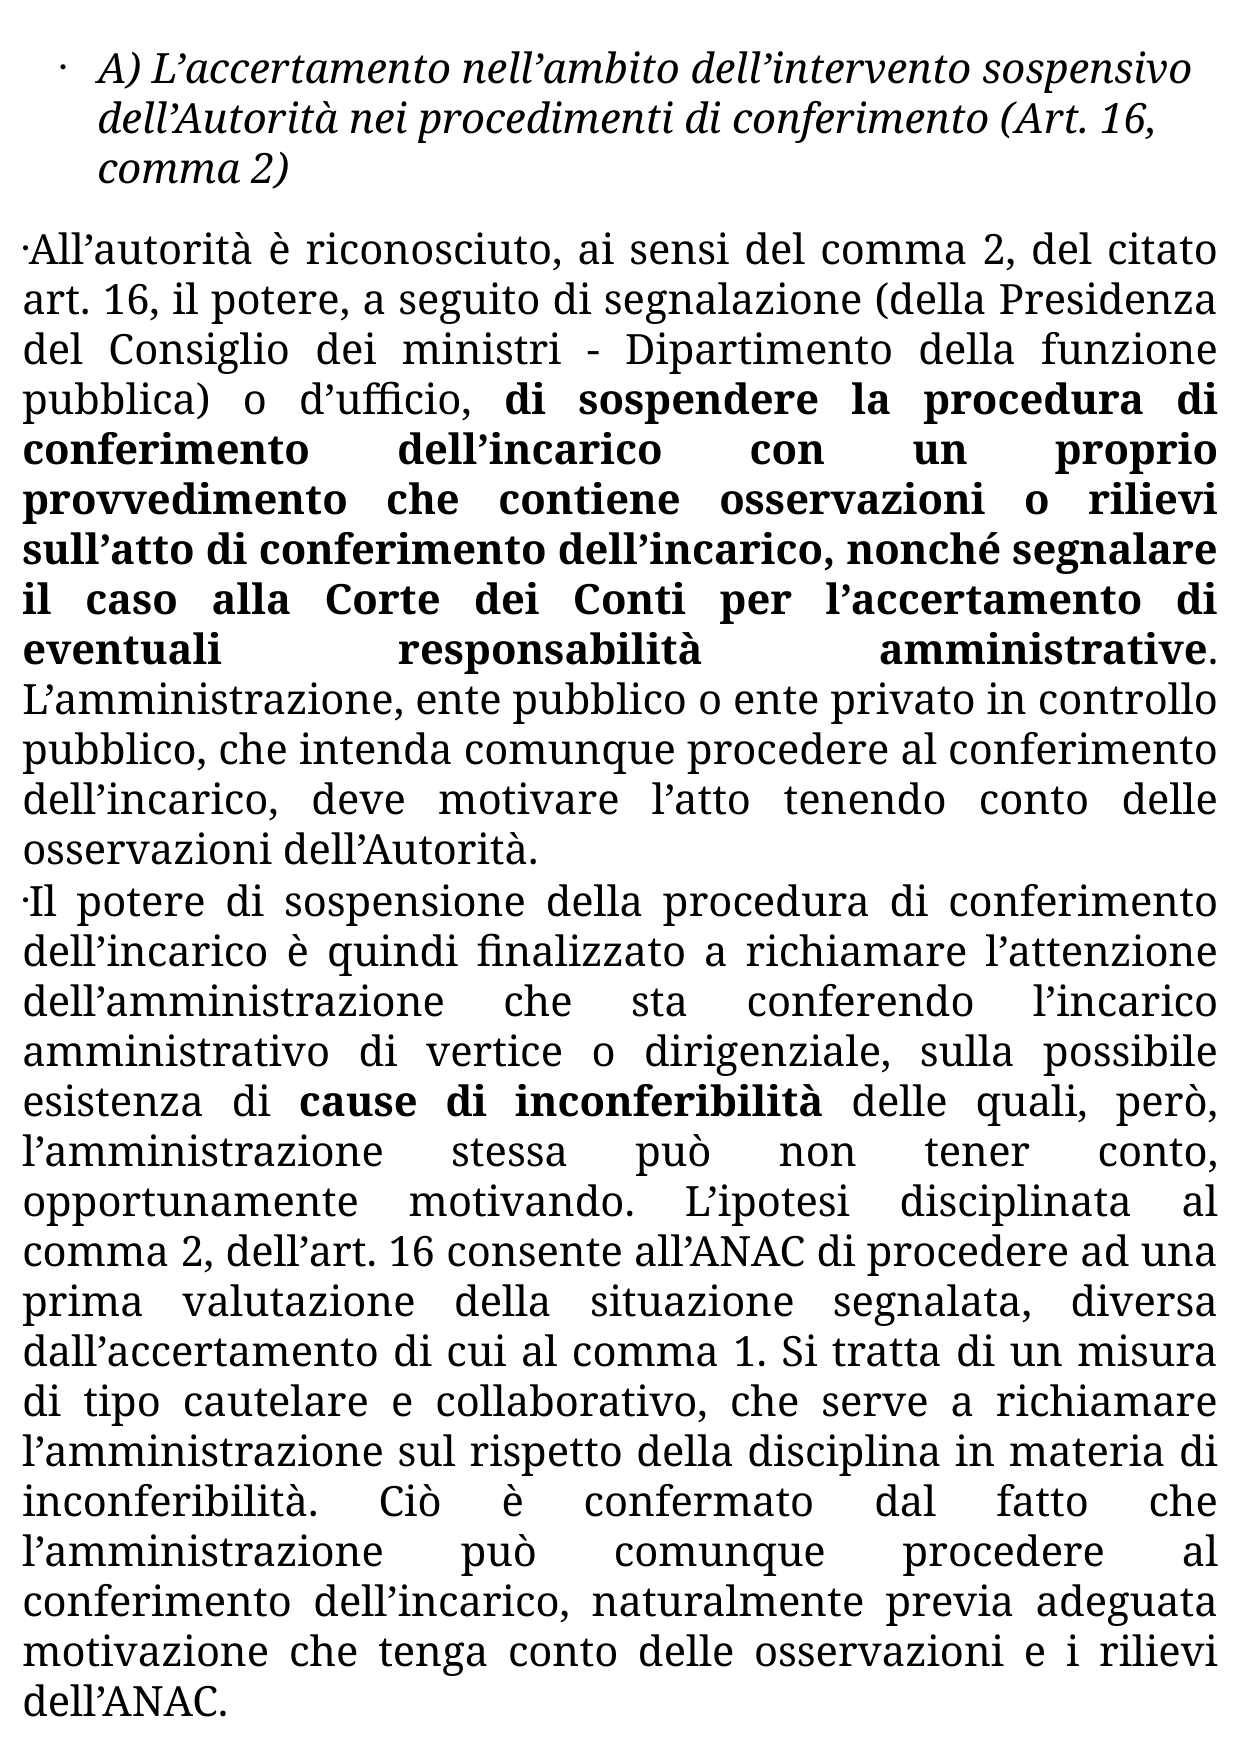

# A) L’accertamento nell’ambito dell’intervento sospensivo dell’Autorità nei procedimenti di conferimento (Art. 16, comma 2)
All’autorità è riconosciuto, ai sensi del comma 2, del citato art. 16, il potere, a seguito di segnalazione (della Presidenza del Consiglio dei ministri - Dipartimento della funzione pubblica) o d’ufficio, di sospendere la procedura di conferimento dell’incarico con un proprio provvedimento che contiene osservazioni o rilievi sull’atto di conferimento dell’incarico, nonché segnalare il caso alla Corte dei Conti per l’accertamento di eventuali responsabilità amministrative. L’amministrazione, ente pubblico o ente privato in controllo pubblico, che intenda comunque procedere al conferimento dell’incarico, deve motivare l’atto tenendo conto delle osservazioni dell’Autorità.
Il potere di sospensione della procedura di conferimento dell’incarico è quindi finalizzato a richiamare l’attenzione dell’amministrazione che sta conferendo l’incarico amministrativo di vertice o dirigenziale, sulla possibile esistenza di cause di inconferibilità delle quali, però, l’amministrazione stessa può non tener conto, opportunamente motivando. L’ipotesi disciplinata al comma 2, dell’art. 16 consente all’ANAC di procedere ad una prima valutazione della situazione segnalata, diversa dall’accertamento di cui al comma 1. Si tratta di un misura di tipo cautelare e collaborativo, che serve a richiamare l’amministrazione sul rispetto della disciplina in materia di inconferibilità. Ciò è confermato dal fatto che l’amministrazione può comunque procedere al conferimento dell’incarico, naturalmente previa adeguata motivazione che tenga conto delle osservazioni e i rilievi dell’ANAC.